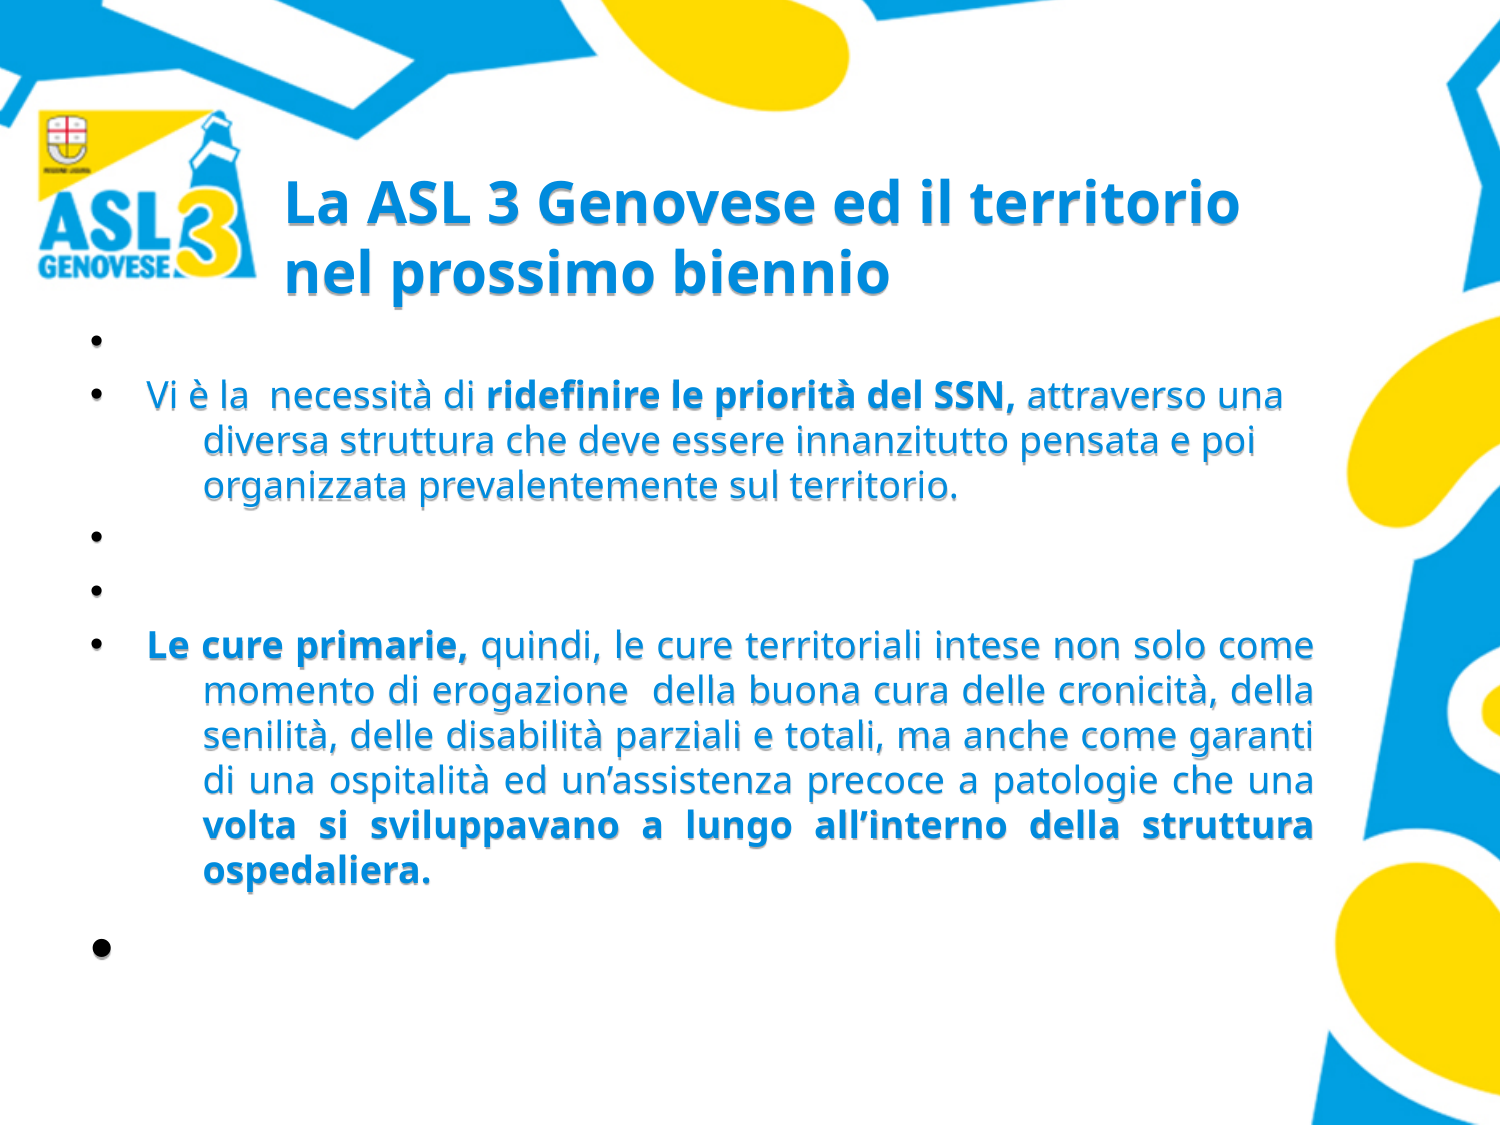

# La ASL 3 Genovese ed il territorio nel prossimo biennio
Vi è la necessità di ridefinire le priorità del SSN, attraverso una diversa struttura che deve essere innanzitutto pensata e poi organizzata prevalentemente sul territorio.
Le cure primarie, quindi, le cure territoriali intese non solo come momento di erogazione della buona cura delle cronicità, della senilità, delle disabilità parziali e totali, ma anche come garanti di una ospitalità ed un’assistenza precoce a patologie che una volta si sviluppavano a lungo all’interno della struttura ospedaliera.